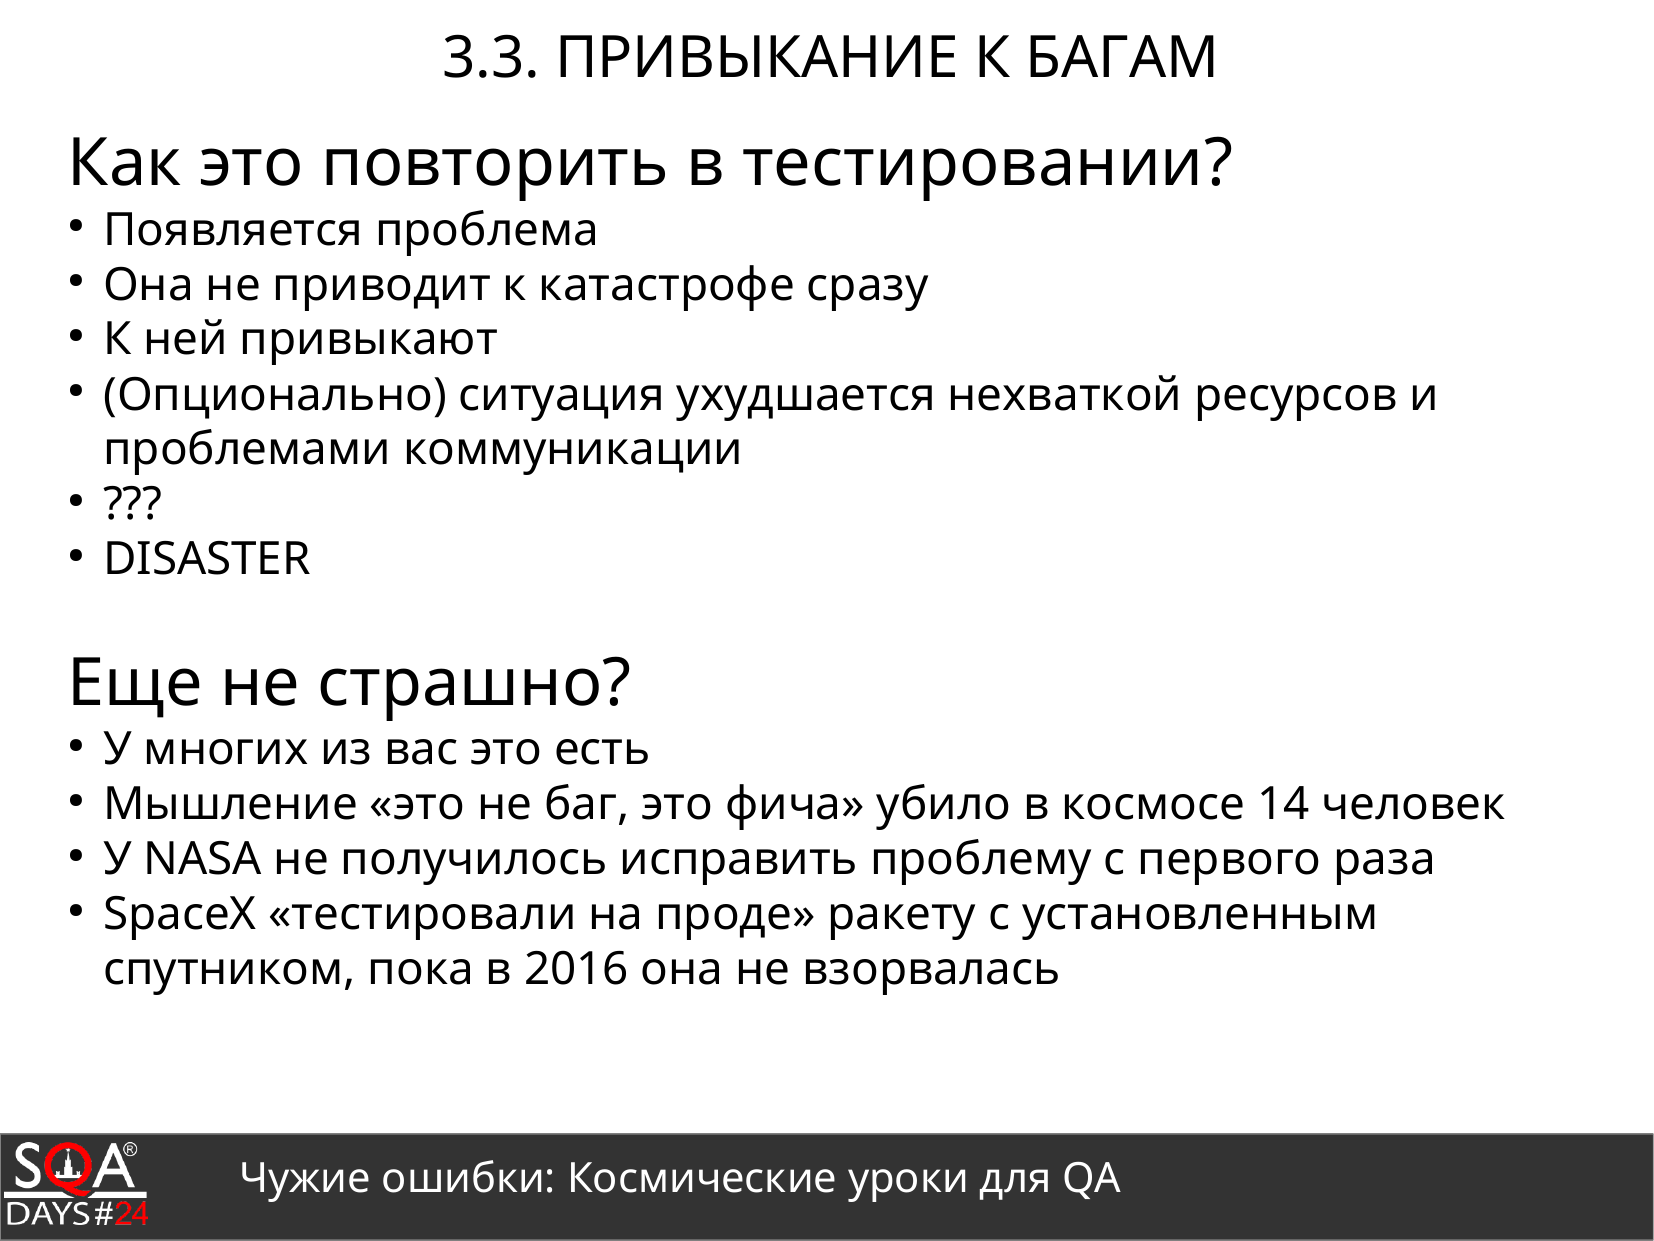

3.3. ПРИВЫКАНИЕ К БАГАМ
Как это повторить в тестировании?
Появляется проблема
Она не приводит к катастрофе сразу
К ней привыкают
(Опционально) ситуация ухудшается нехваткой ресурсов и проблемами коммуникации
???
DISASTER
Еще не страшно?
У многих из вас это есть
Мышление «это не баг, это фича» убило в космосе 14 человек
У NASA не получилось исправить проблему с первого раза
SpaceX «тестировали на проде» ракету с установленным спутником, пока в 2016 она не взорвалась
Чужие ошибки: Космические уроки для QA